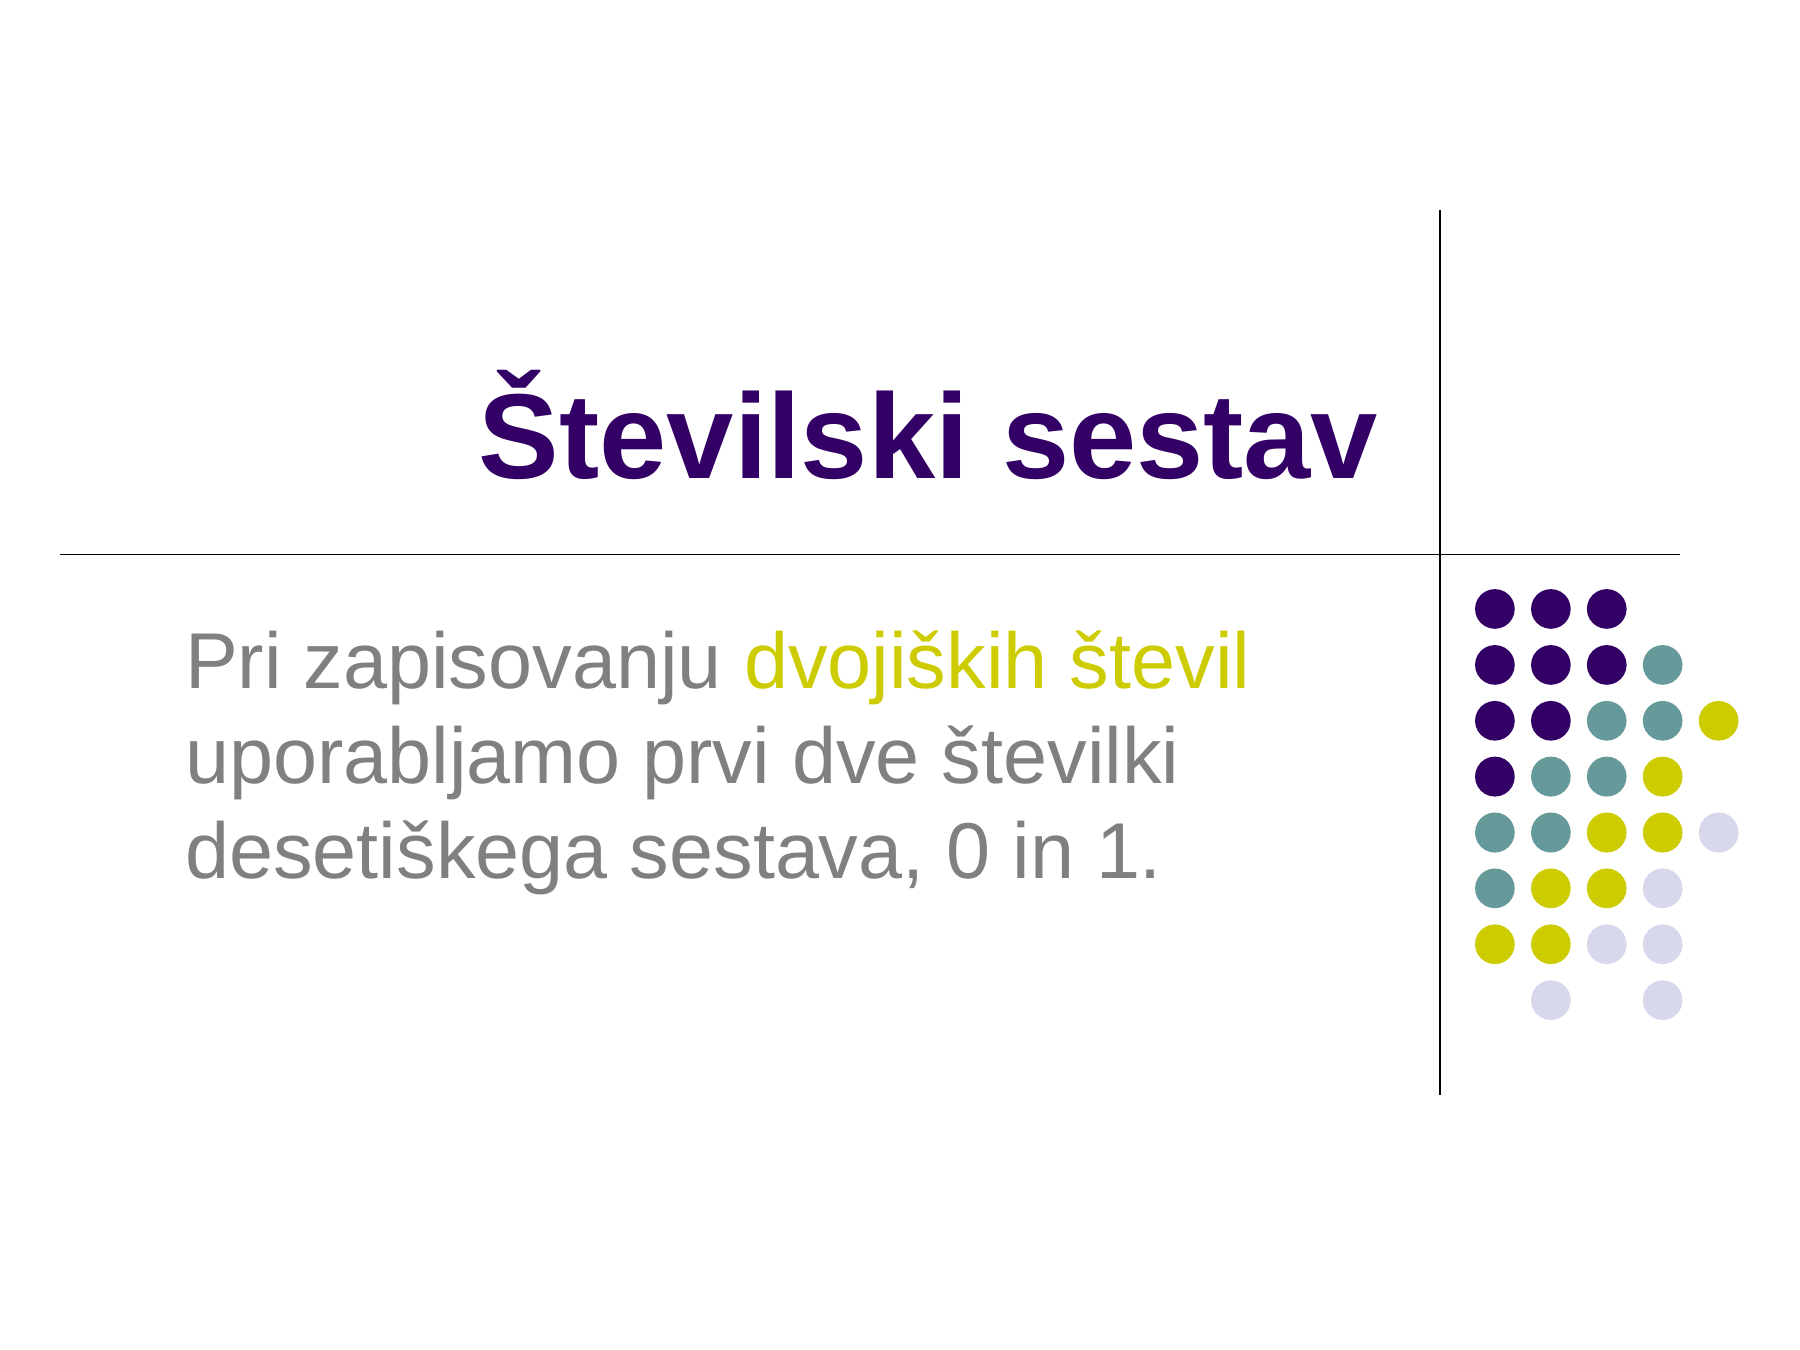

# Številski sestav
Pri zapisovanju dvojiških števil uporabljamo prvi dve številki desetiškega sestava, 0 in 1.